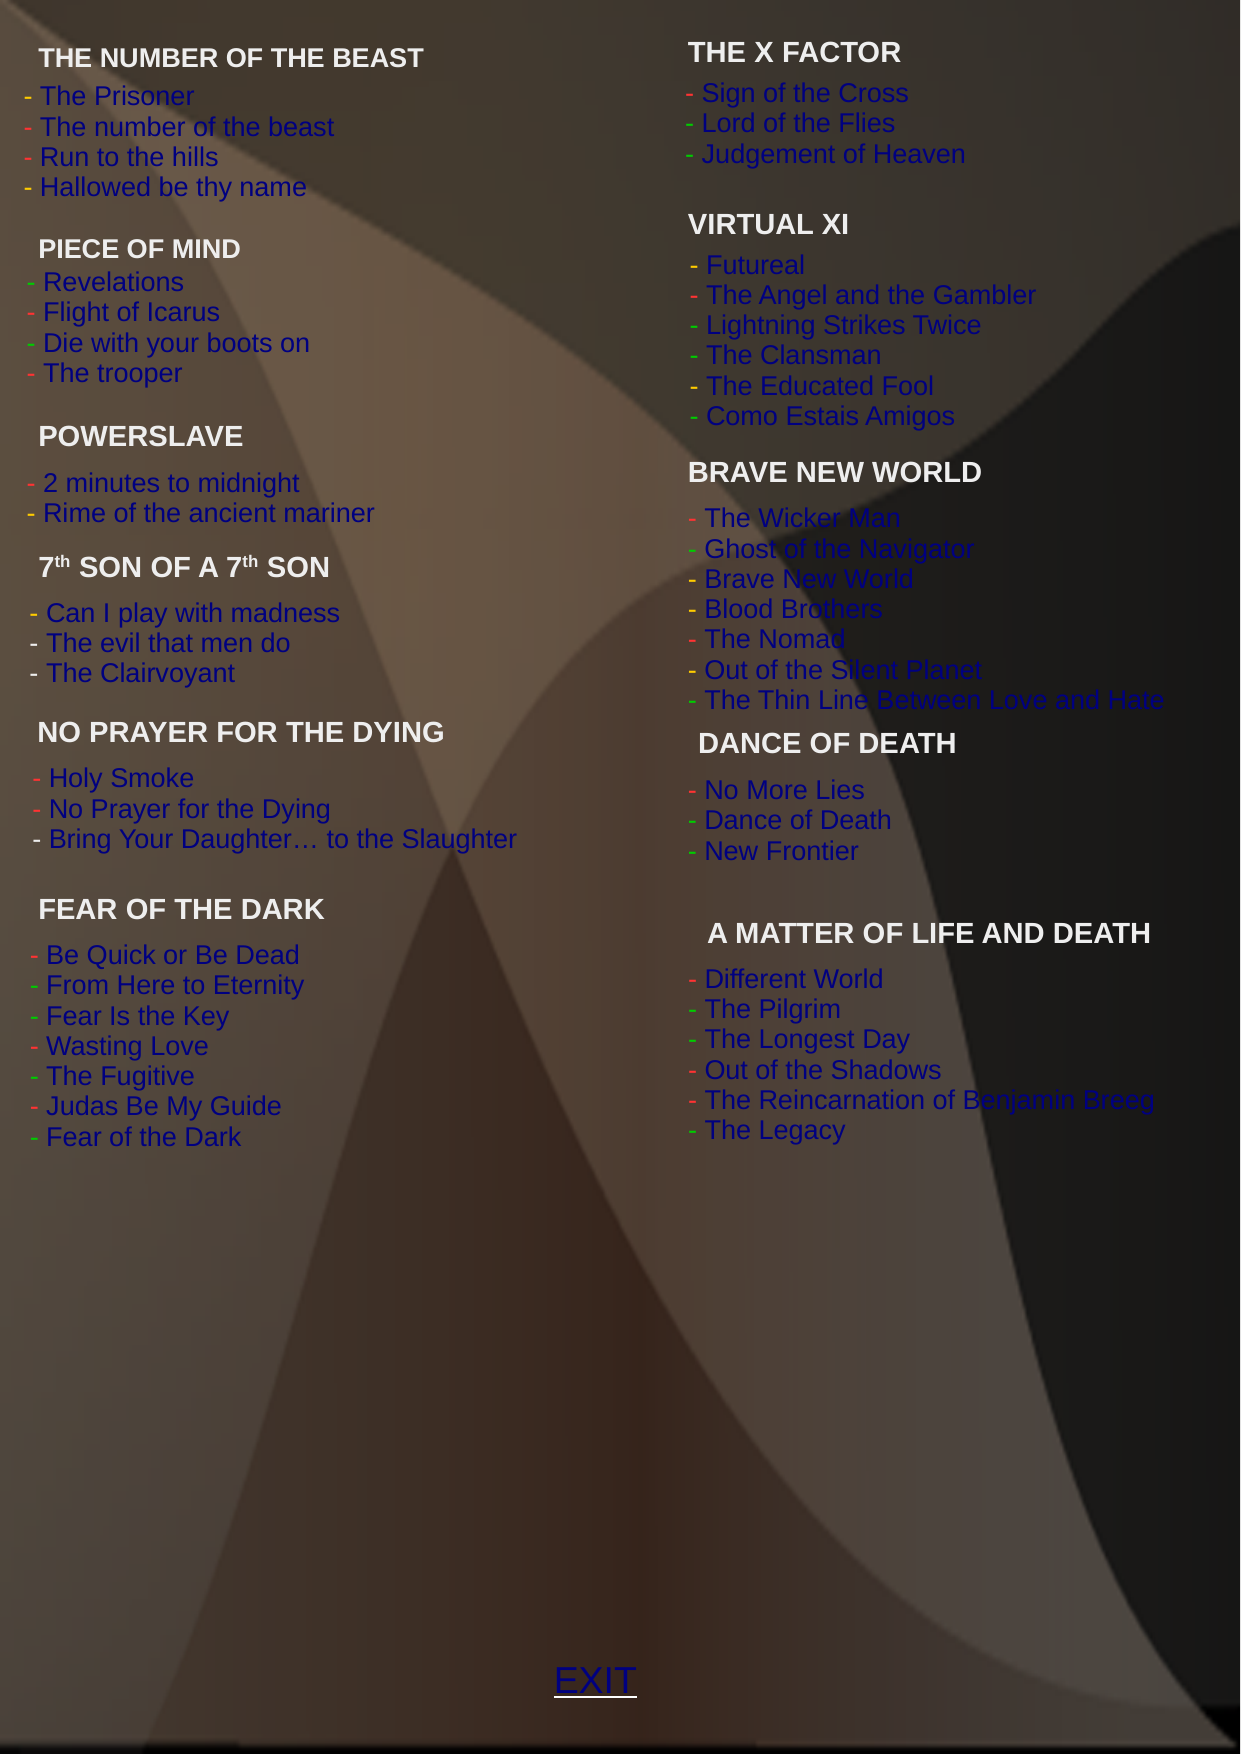

THE X FACTOR
THE NUMBER OF THE BEAST
- Sign of the Cross
- Lord of the Flies
- Judgement of Heaven
- The Prisoner
- The number of the beast
- Run to the hills
- Hallowed be thy name
VIRTUAL XI
PIECE OF MIND
- Futureal
- The Angel and the Gambler
- Lightning Strikes Twice
- The Clansman
- The Educated Fool
- Como Estais Amigos
- Revelations
- Flight of Icarus
- Die with your boots on
- The trooper
POWERSLAVE
BRAVE NEW WORLD
- 2 minutes to midnight
- Rime of the ancient mariner
- The Wicker Man
- Ghost of the Navigator
- Brave New World
- Blood Brothers
- The Nomad
- Out of the Silent Planet
- The Thin Line Between Love and Hate
7th SON OF A 7th SON
- Can I play with madness
- The evil that men do
- The Clairvoyant
NO PRAYER FOR THE DYING
DANCE OF DEATH
- Holy Smoke
- No Prayer for the Dying
- Bring Your Daughter… to the Slaughter
- No More Lies
- Dance of Death
- New Frontier
FEAR OF THE DARK
A MATTER OF LIFE AND DEATH
- Be Quick or Be Dead
- From Here to Eternity
- Fear Is the Key
- Wasting Love
- The Fugitive
- Judas Be My Guide
- Fear of the Dark
- Different World
- The Pilgrim
- The Longest Day
- Out of the Shadows
- The Reincarnation of Benjamin Breeg
- The Legacy
EXIT